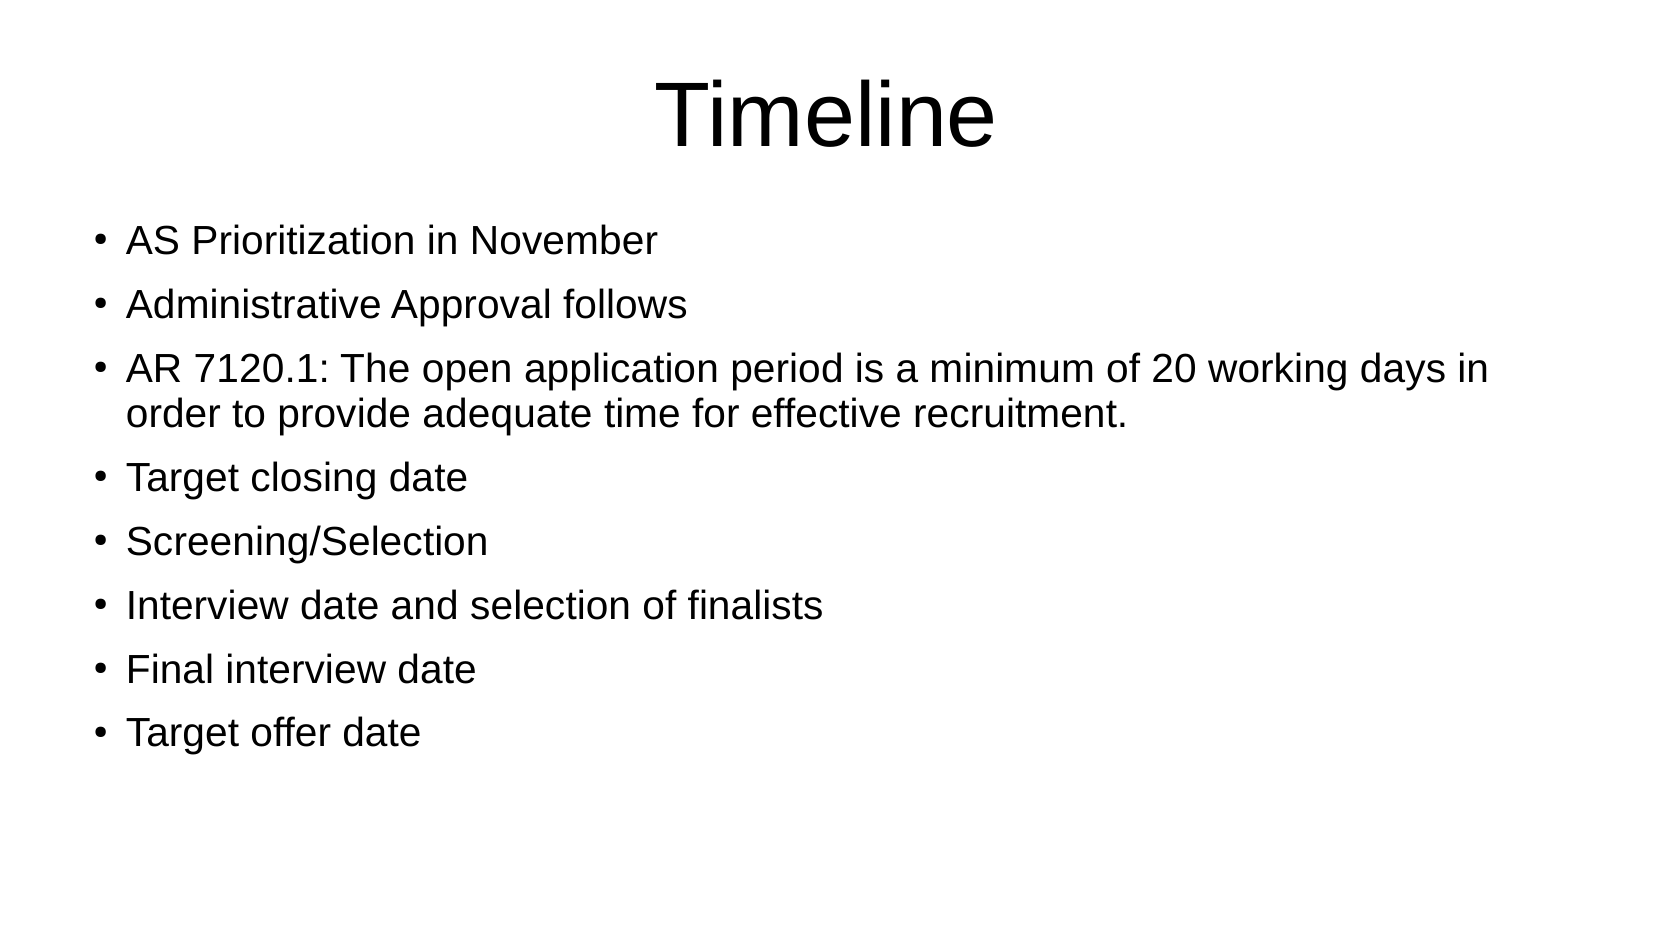

# Timeline
AS Prioritization in November
Administrative Approval follows
AR 7120.1: The open application period is a minimum of 20 working days in order to provide adequate time for effective recruitment.
Target closing date
Screening/Selection
Interview date and selection of finalists
Final interview date
Target offer date